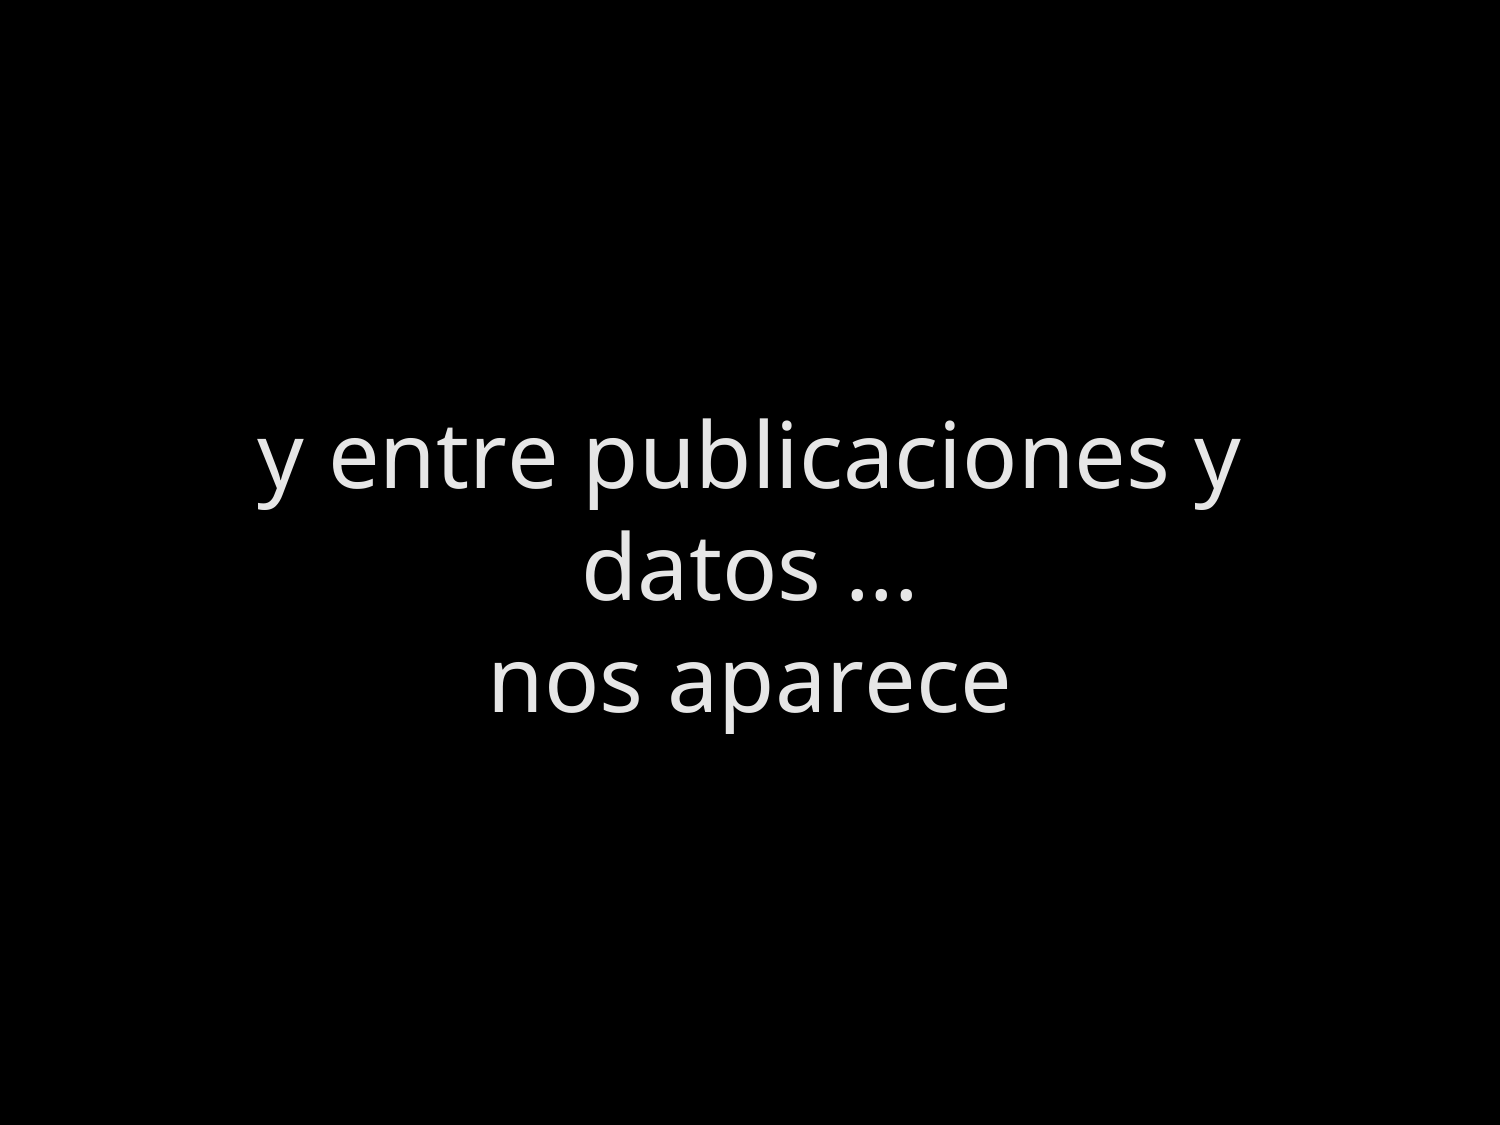

# y entre publicaciones y datos ...
nos aparece